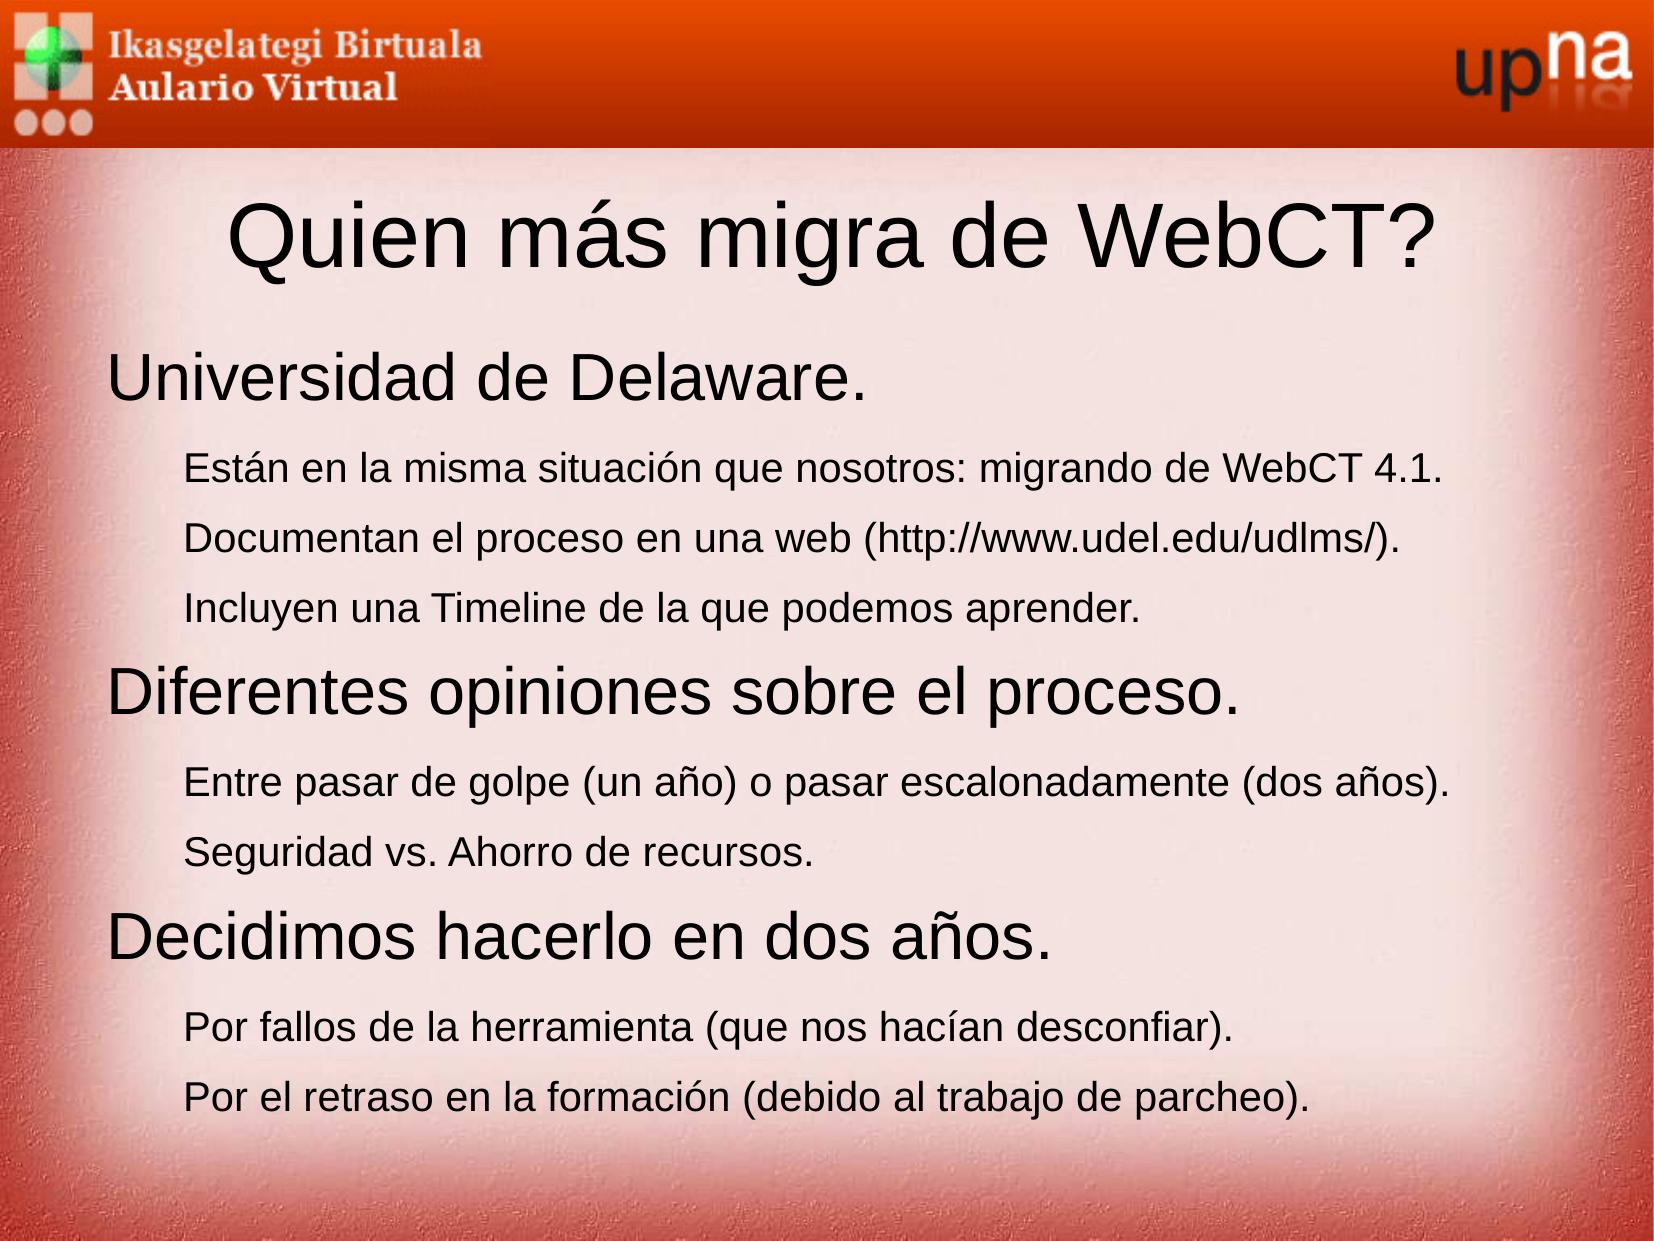

# Quien más migra de WebCT?
Universidad de Delaware.
Están en la misma situación que nosotros: migrando de WebCT 4.1.
Documentan el proceso en una web (http://www.udel.edu/udlms/).
Incluyen una Timeline de la que podemos aprender.
Diferentes opiniones sobre el proceso.
Entre pasar de golpe (un año) o pasar escalonadamente (dos años).
Seguridad vs. Ahorro de recursos.
Decidimos hacerlo en dos años.
Por fallos de la herramienta (que nos hacían desconfiar).
Por el retraso en la formación (debido al trabajo de parcheo).